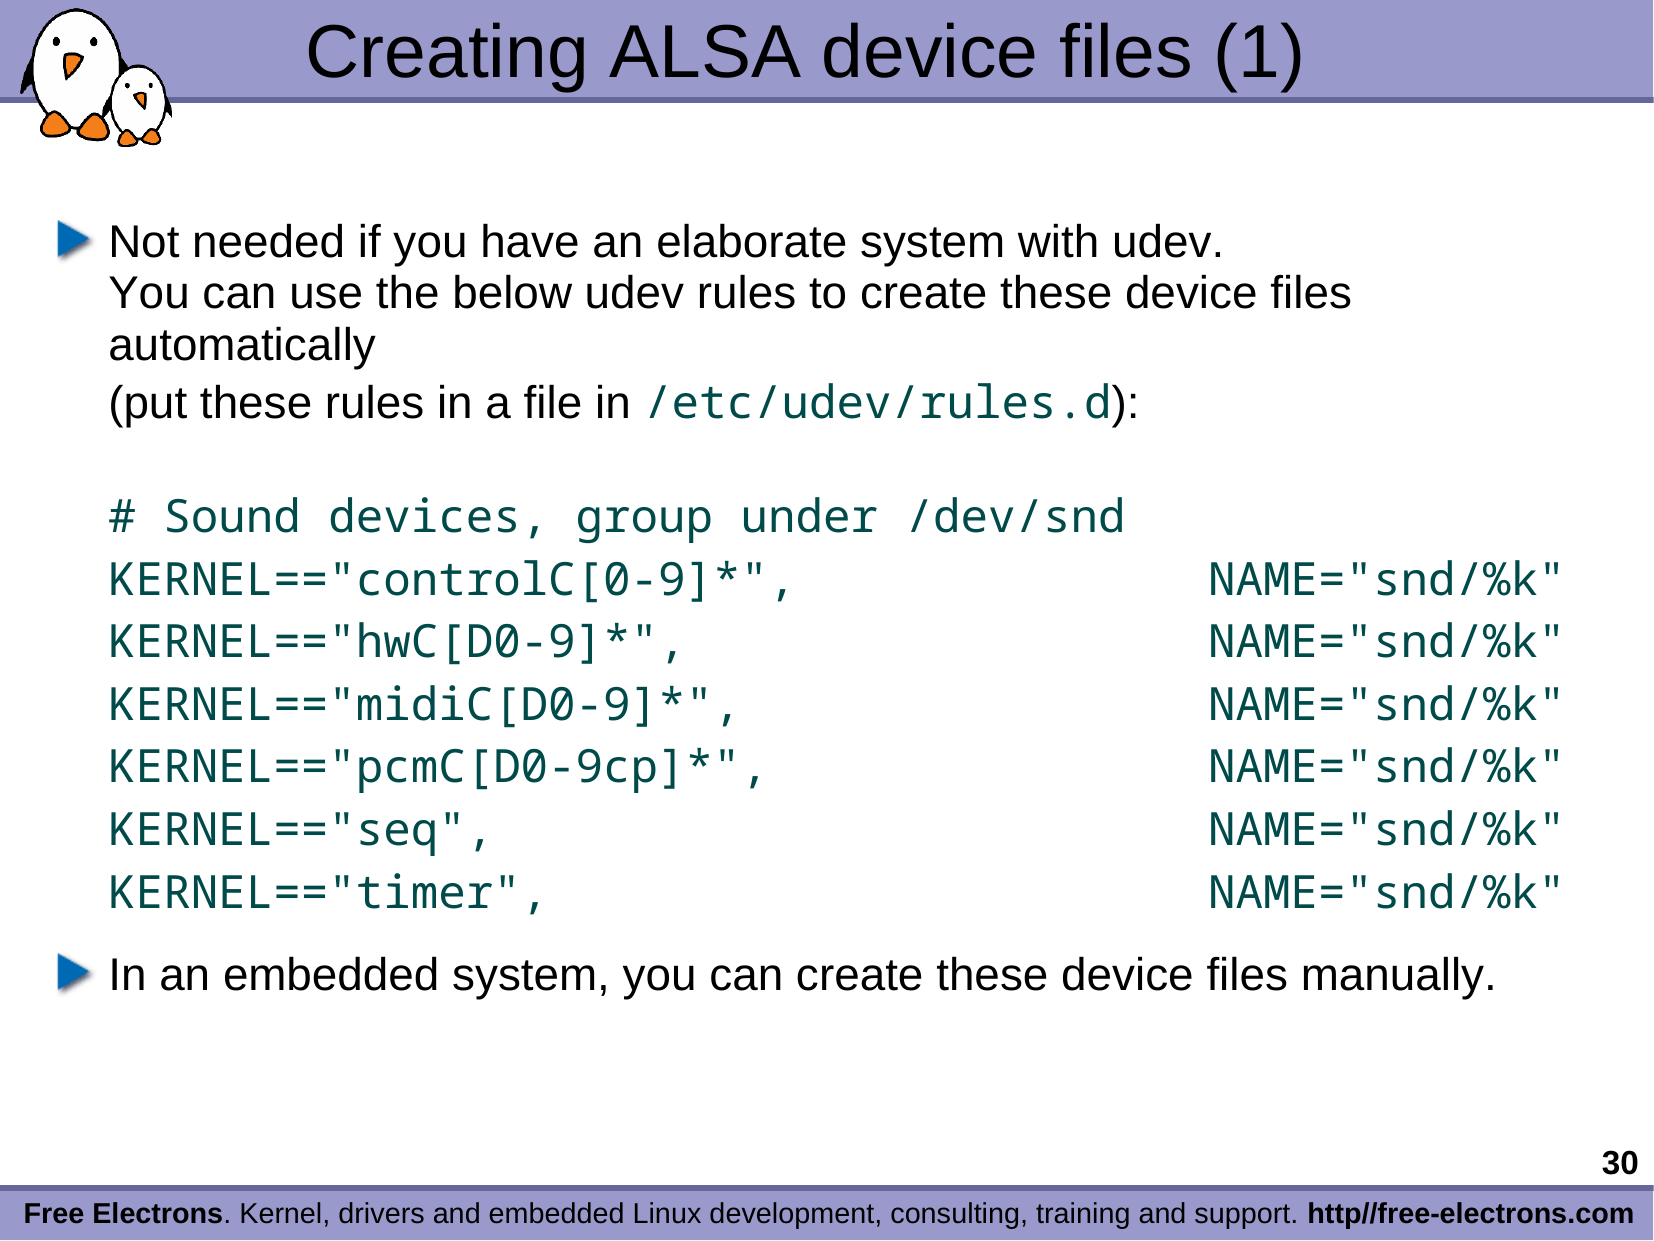

# Creating ALSA device files (1)
Not needed if you have an elaborate system with udev.
You can use the below udev rules to create these device files automatically
(put these rules in a file in /etc/udev/rules.d):
# Sound devices, group under /dev/snd
KERNEL=="controlC[0-9]*", NAME="snd/%k"
KERNEL=="hwC[D0-9]*", NAME="snd/%k"
KERNEL=="midiC[D0-9]*", NAME="snd/%k"
KERNEL=="pcmC[D0-9cp]*", NAME="snd/%k"
KERNEL=="seq", NAME="snd/%k"
KERNEL=="timer", NAME="snd/%k"
In an embedded system, you can create these device files manually.